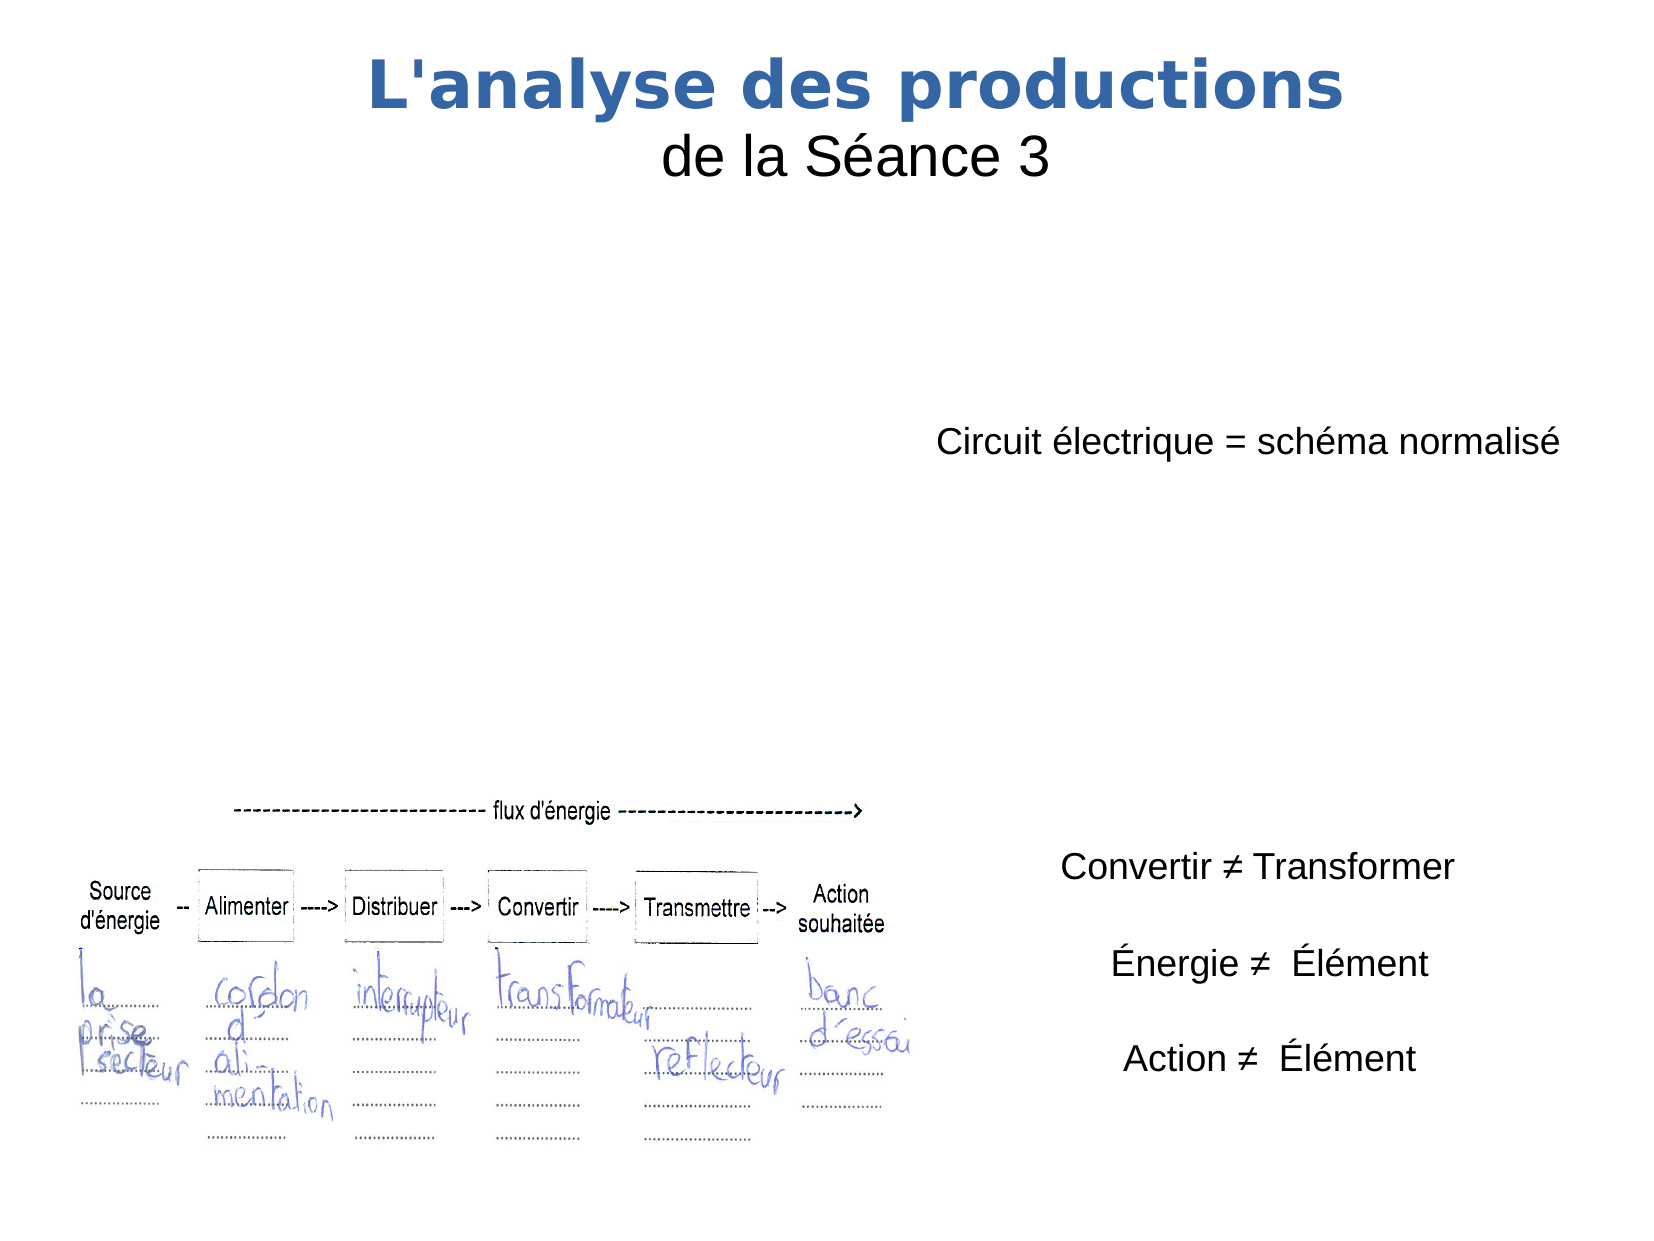

# L'analyse des productions de la Séance 3
Circuit électrique = schéma normalisé
Convertir ≠ Transformer
Énergie ≠ Élément
Action ≠ Élément